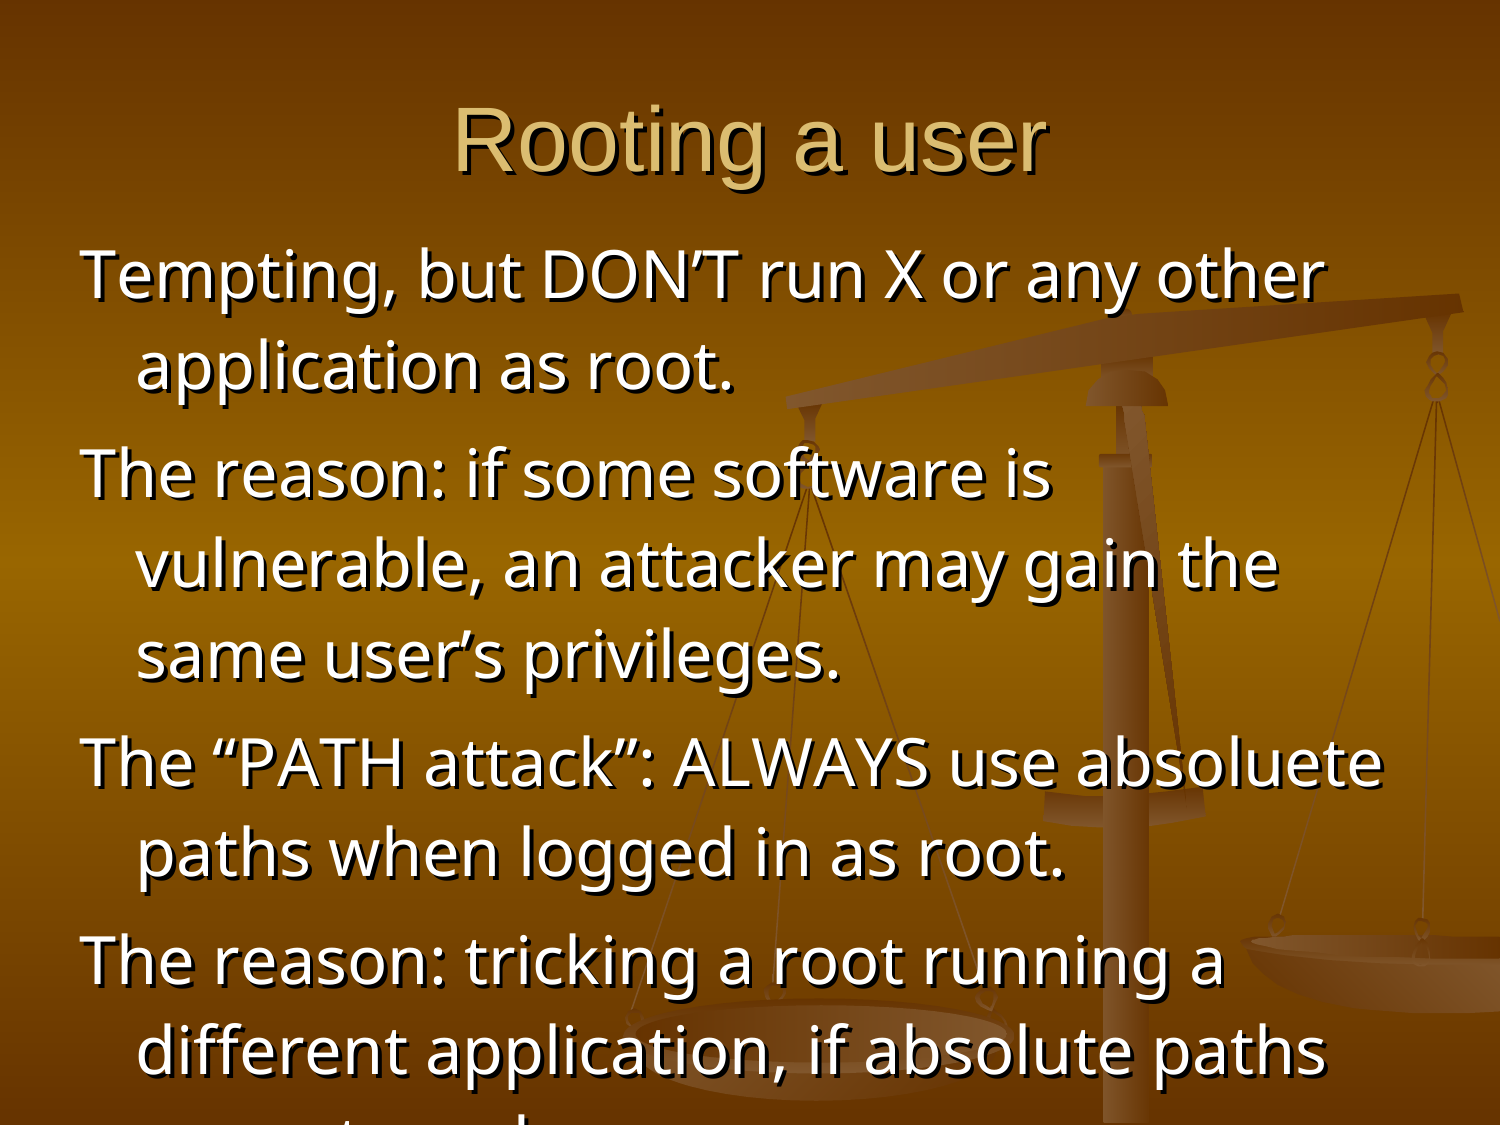

# Rooting a user
Tempting, but DON’T run X or any other application as root.
The reason: if some software is vulnerable, an attacker may gain the same user’s privileges.
The “PATH attack”: ALWAYS use absoluete paths when logged in as root.
The reason: tricking a root running a different application, if absolute paths are not used.